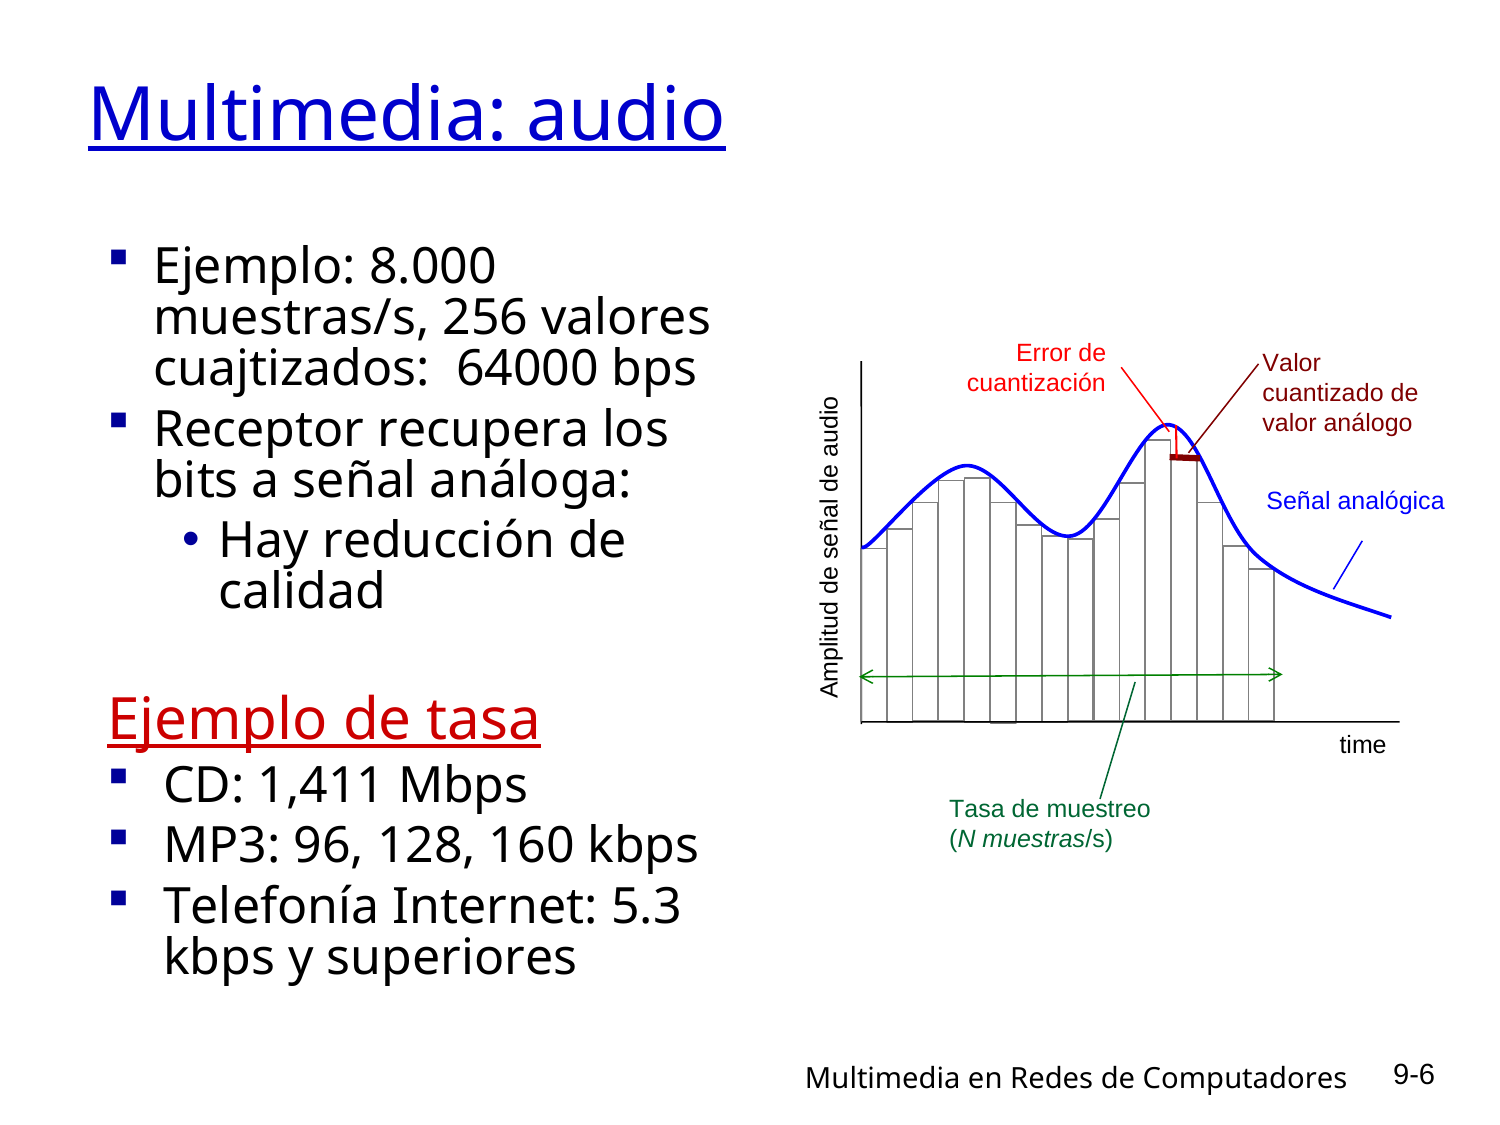

# Multimedia: audio
Ejemplo: 8.000 muestras/s, 256 valores cuajtizados: 64000 bps
Receptor recupera los bits a señal análoga:
Hay reducción de calidad
Ejemplo de tasa
CD: 1,411 Mbps
MP3: 96, 128, 160 kbps
Telefonía Internet: 5.3 kbps y superiores
Error de cuantización
Valor cuantizado de valor análogo
Señal analógica
Amplitud de señal de audio
Tasa de muestreo
(N muestras/s)
time
6